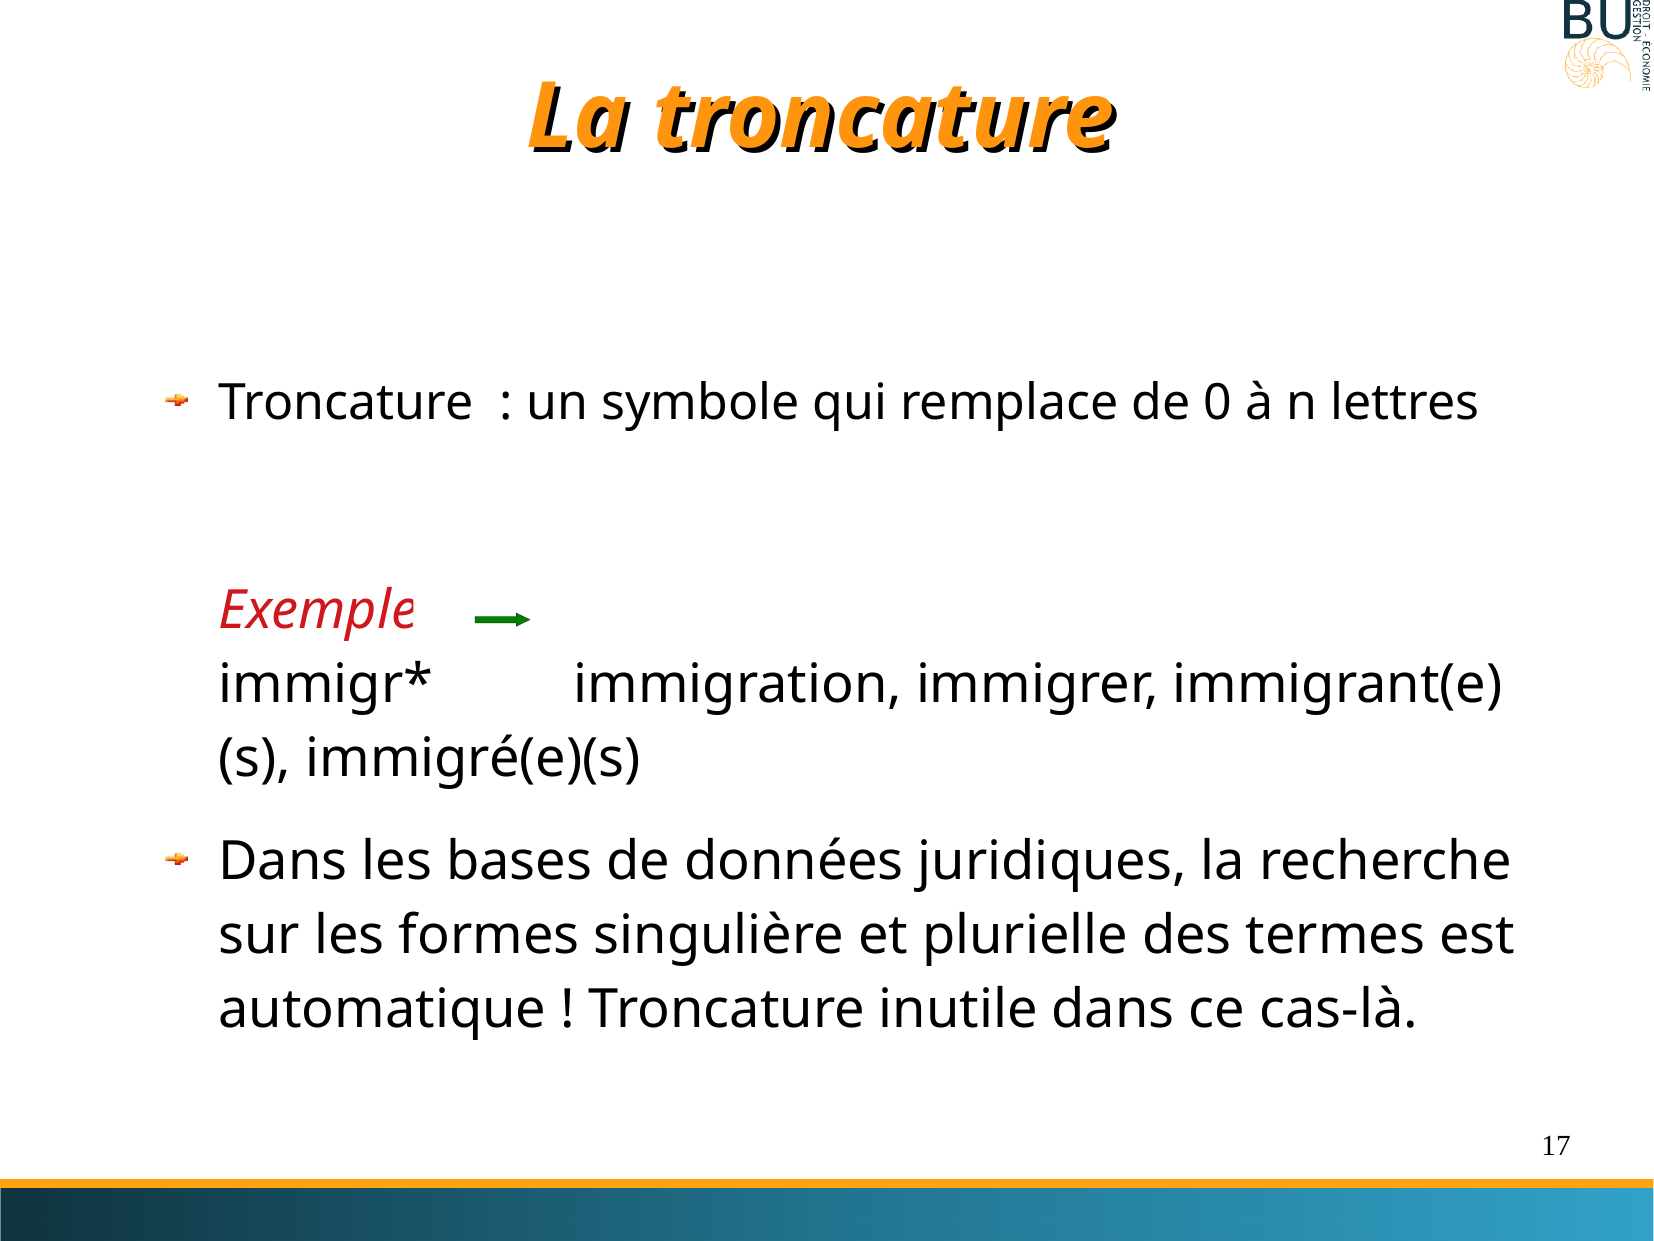

# La troncature
Troncature : un symbole qui remplace de 0 à n lettres
Exemple :
immigr* immigration, immigrer, immigrant(e)(s), immigré(e)(s)
Dans les bases de données juridiques, la recherche sur les formes singulière et plurielle des termes est automatique ! Troncature inutile dans ce cas-là.
17